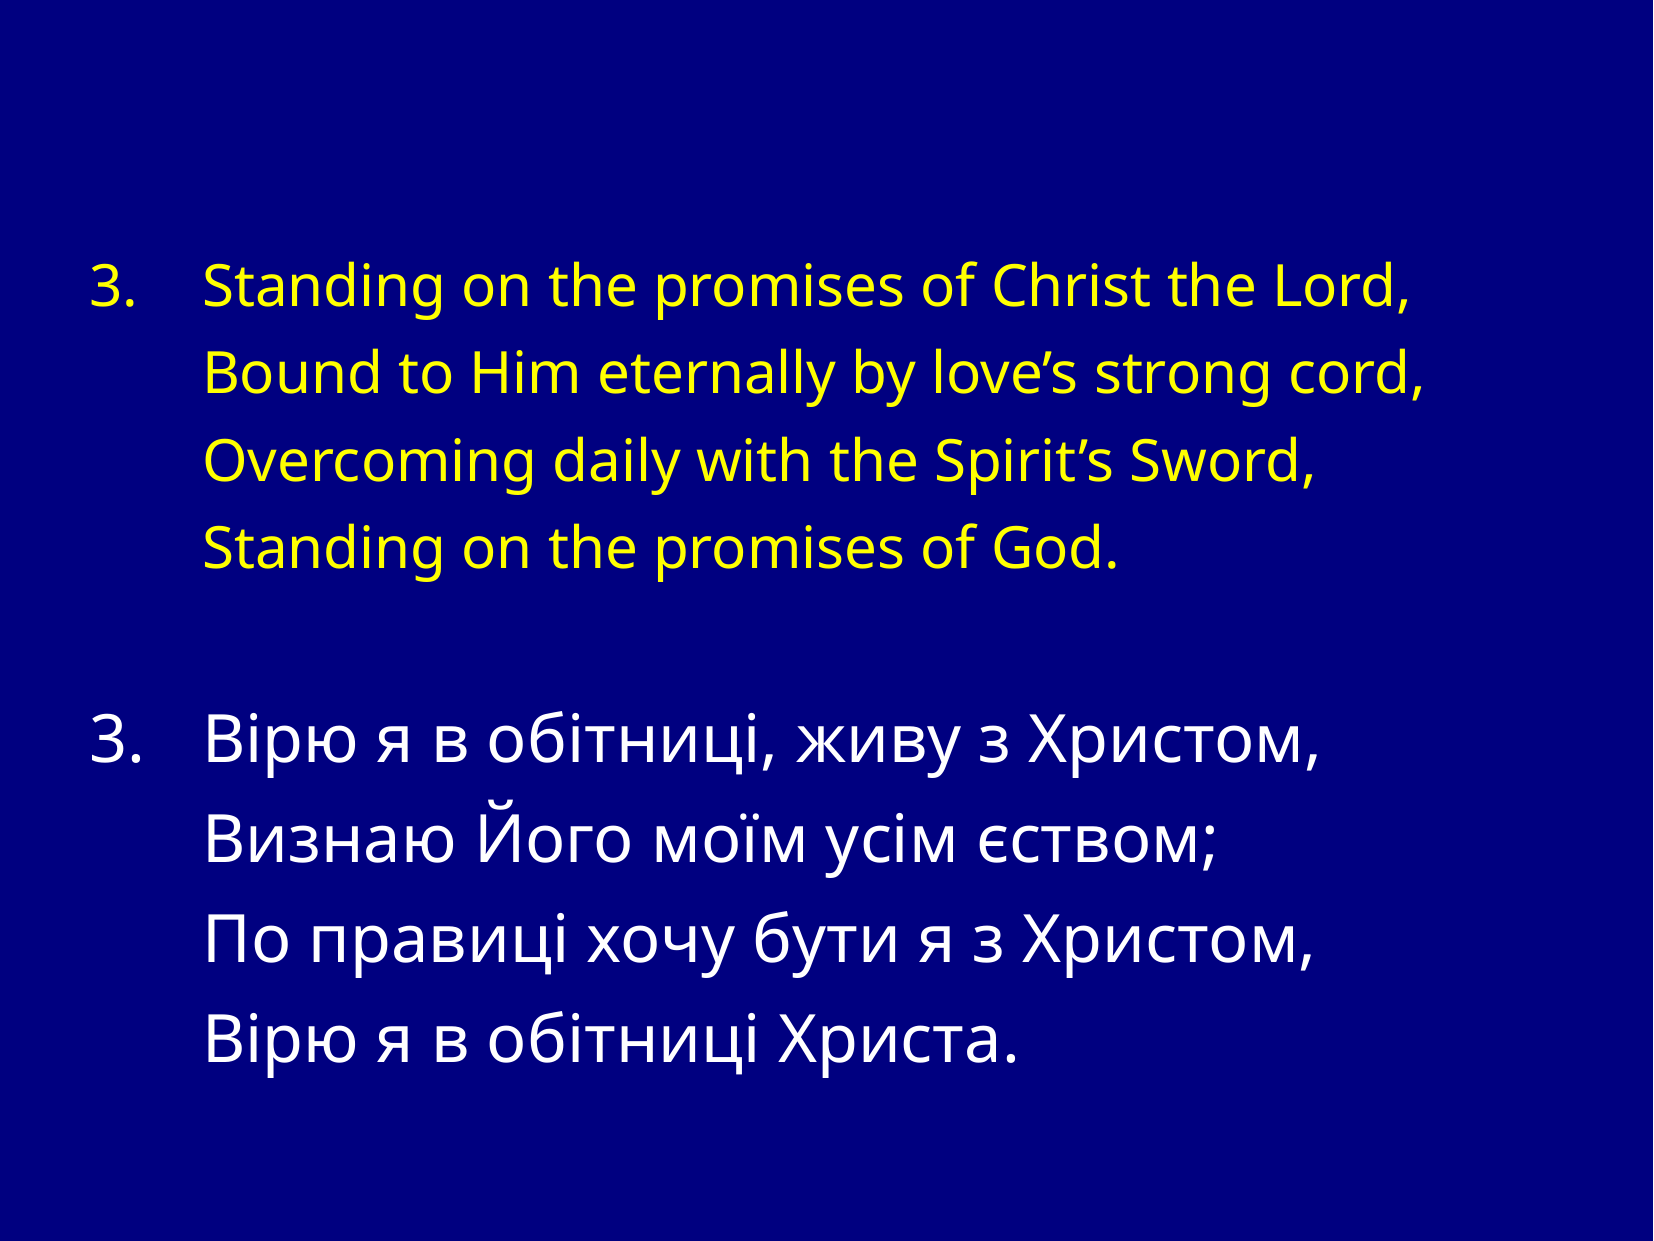

3.	Standing on the promises of Christ the Lord,
	Bound to Him eternally by love’s strong cord,
	Overcoming daily with the Spirit’s Sword,
	Standing on the promises of God.
3.	Вірю я в обітниці, живу з Христом,
	Визнаю Його моїм усім єством;
	По правиці хочу бути я з Христом,
	Вірю я в обітниці Христа.